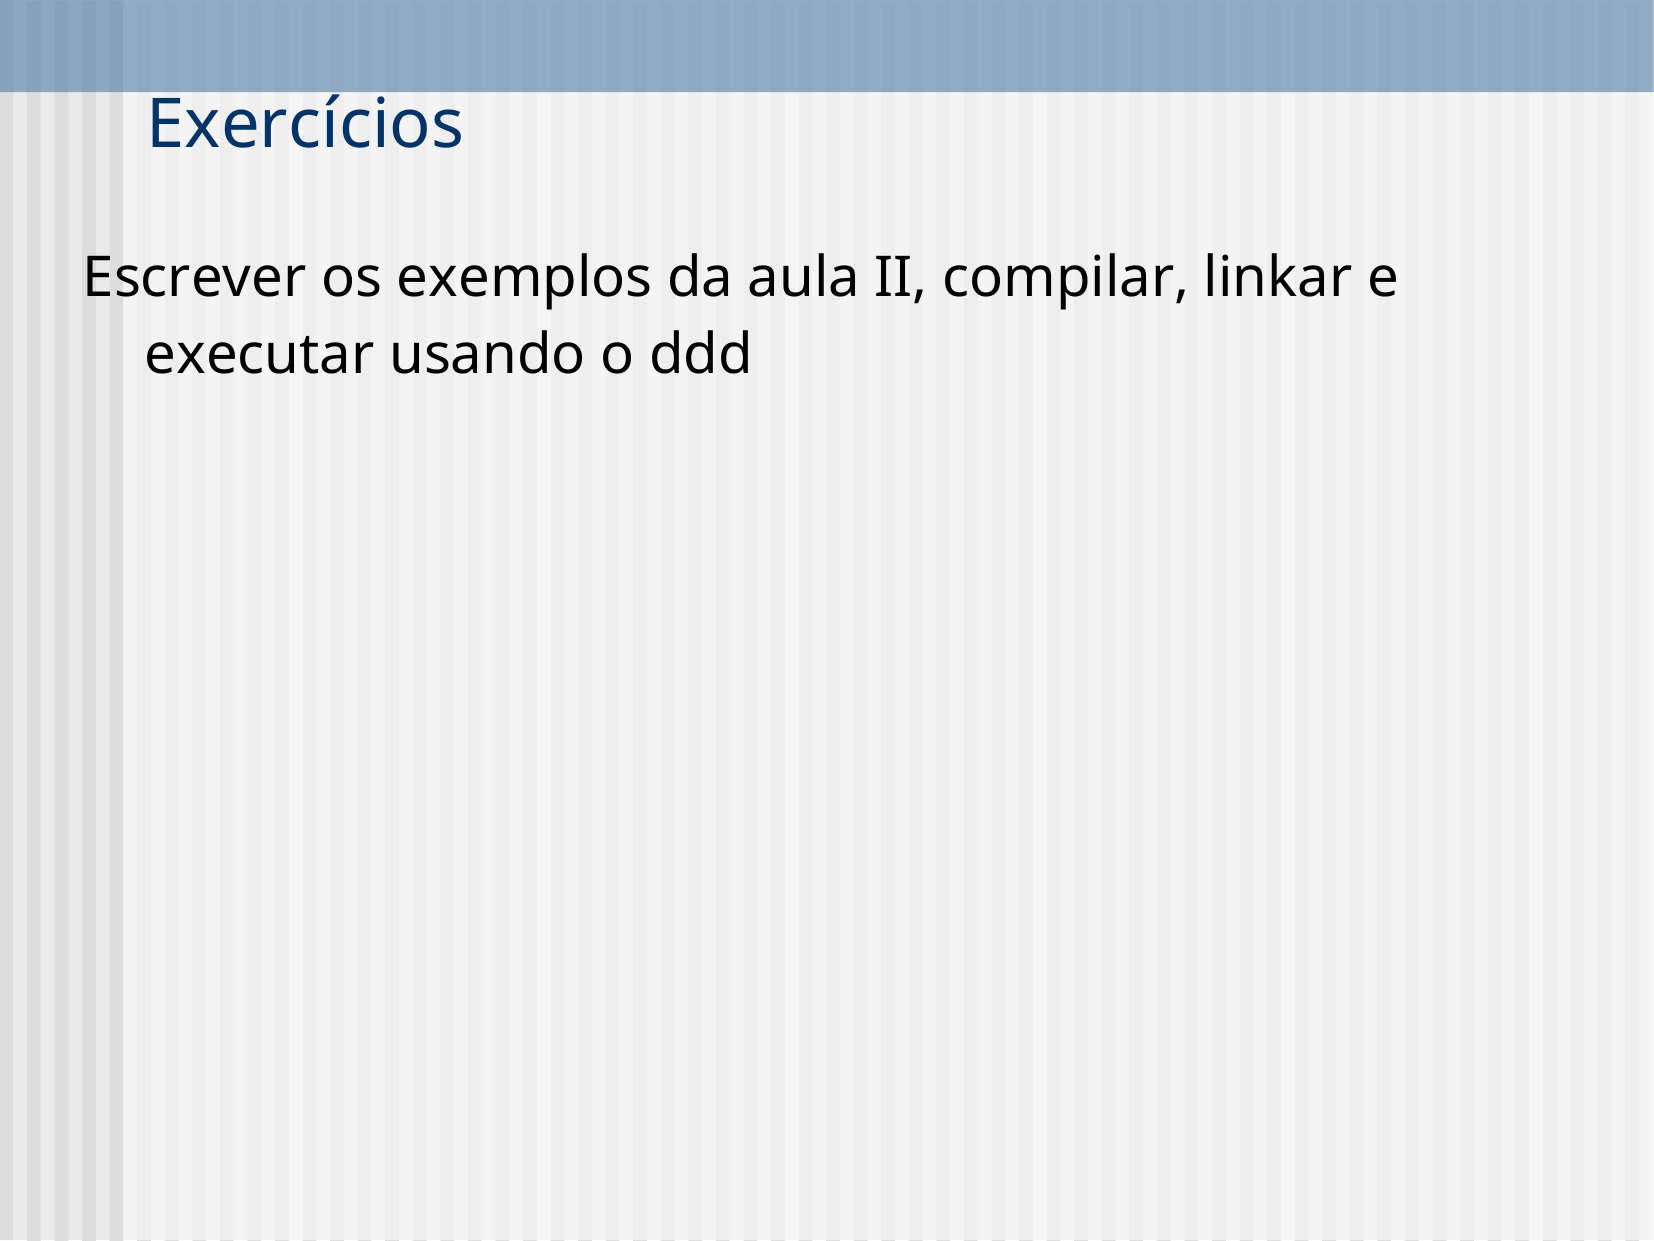

# Exercícios
Escrever os exemplos da aula II, compilar, linkar e executar usando o ddd